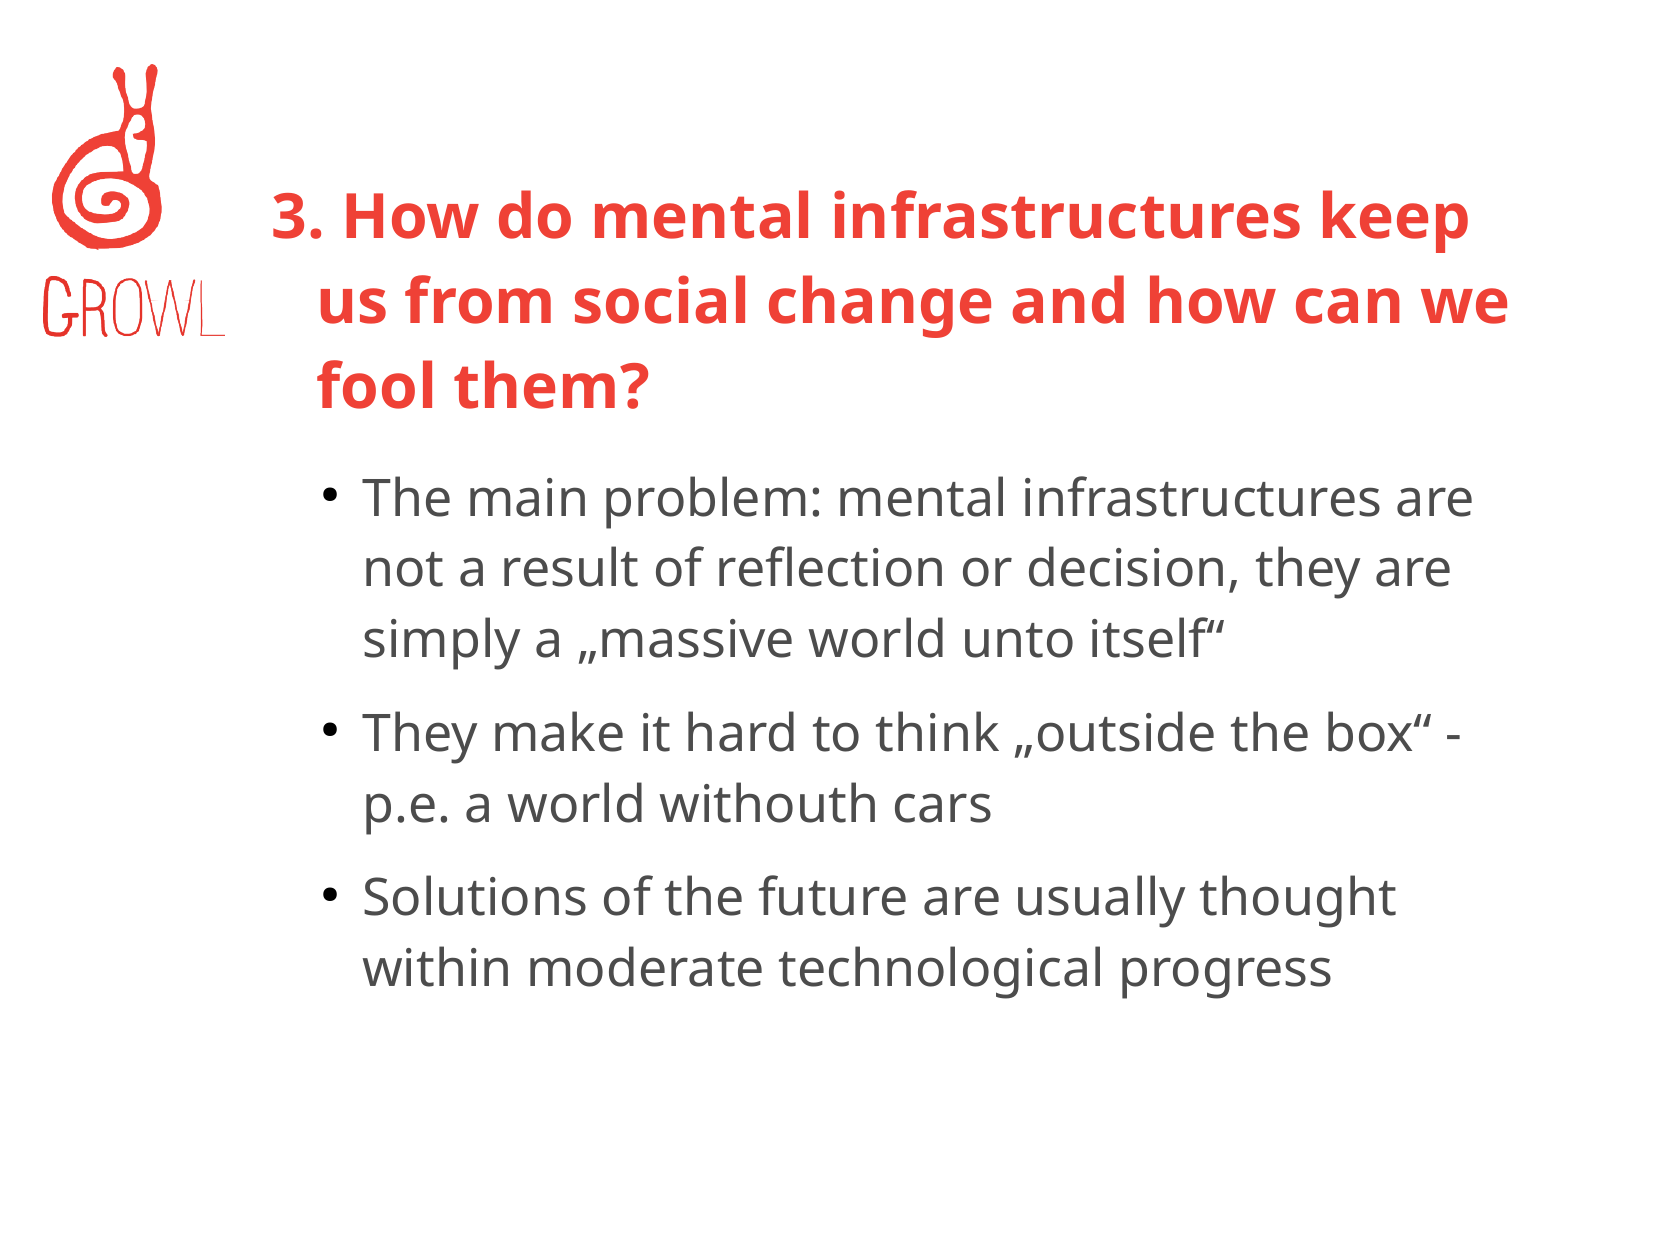

# 3. How do mental infrastructures keep us from social change and how can we fool them?
The main problem: mental infrastructures are not a result of reflection or decision, they are simply a „massive world unto itself“
They make it hard to think „outside the box“ - p.e. a world withouth cars
Solutions of the future are usually thought within moderate technological progress